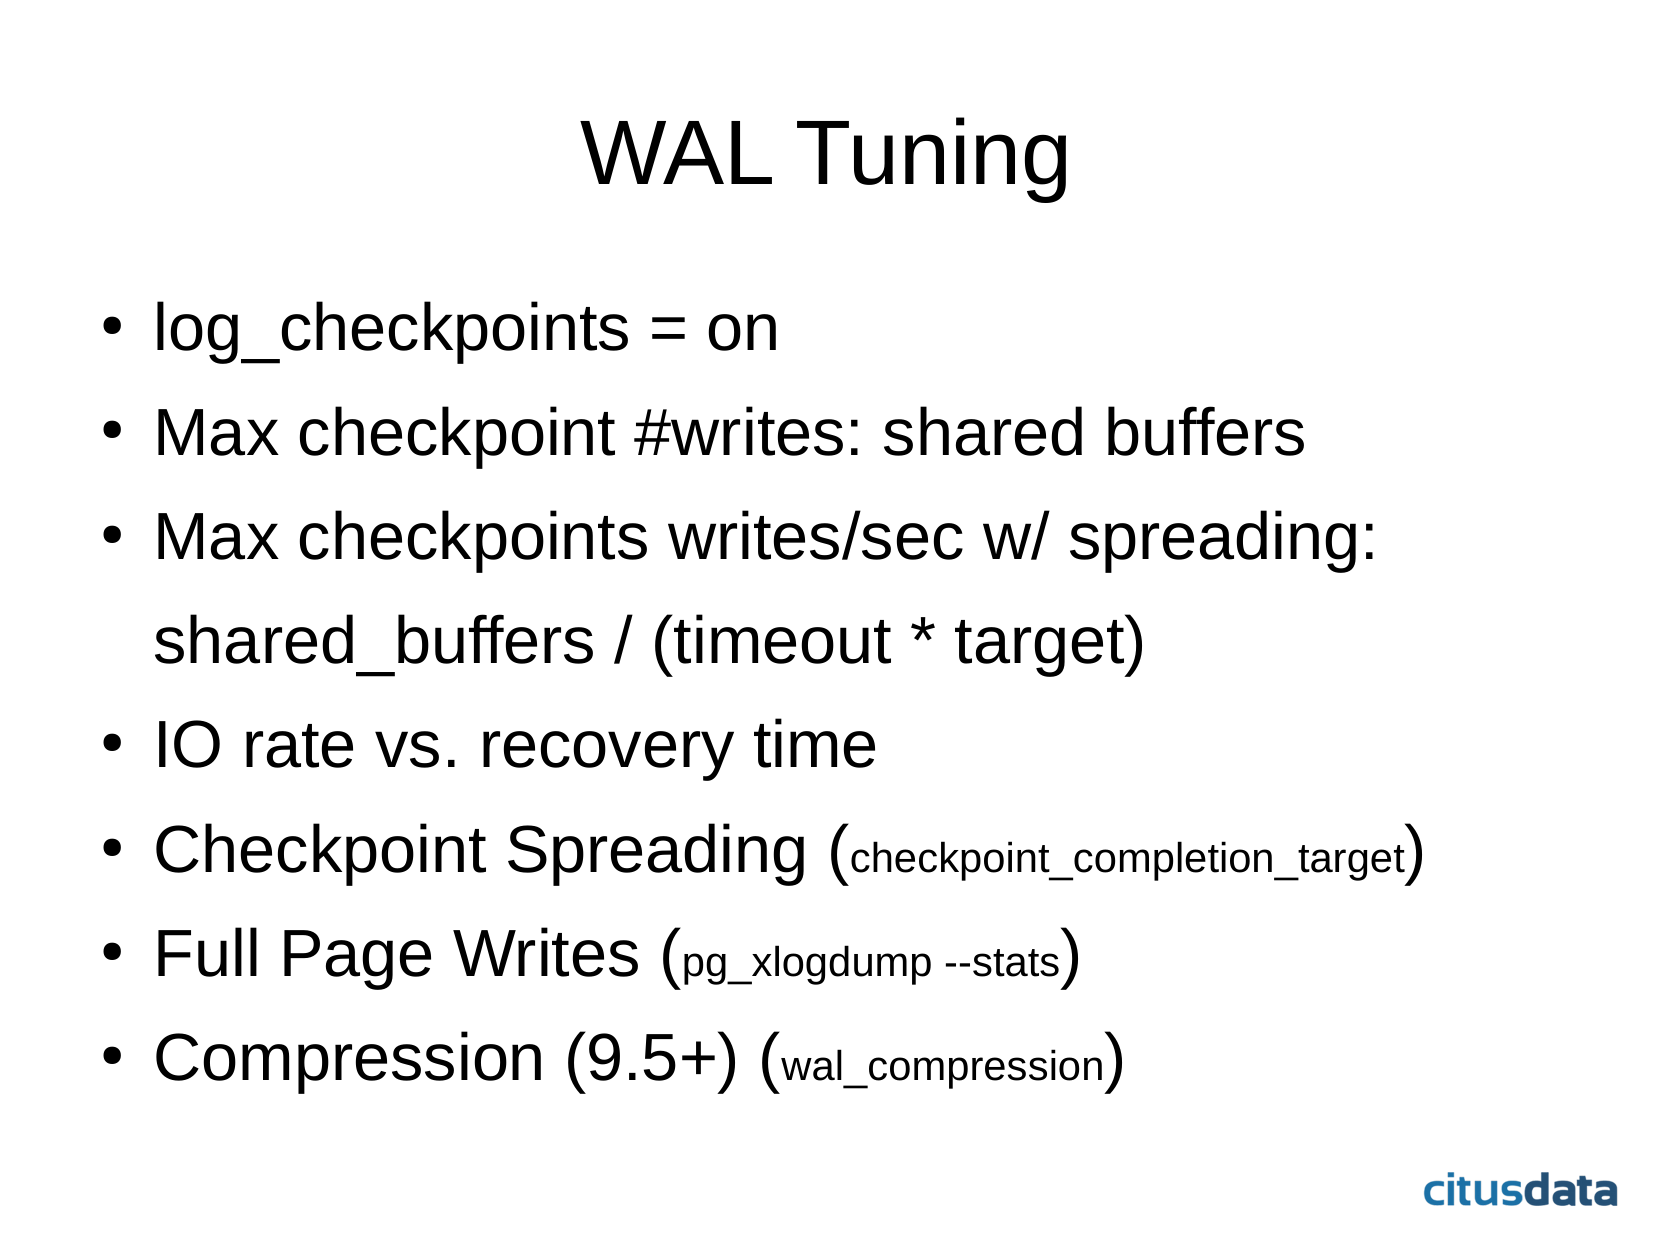

# WAL Tuning
log_checkpoints = on
Max checkpoint #writes: shared buffers
Max checkpoints writes/sec w/ spreading:
shared_buffers / (timeout * target)
IO rate vs. recovery time
Checkpoint Spreading (checkpoint_completion_target)
Full Page Writes (pg_xlogdump --stats)
Compression (9.5+) (wal_compression)